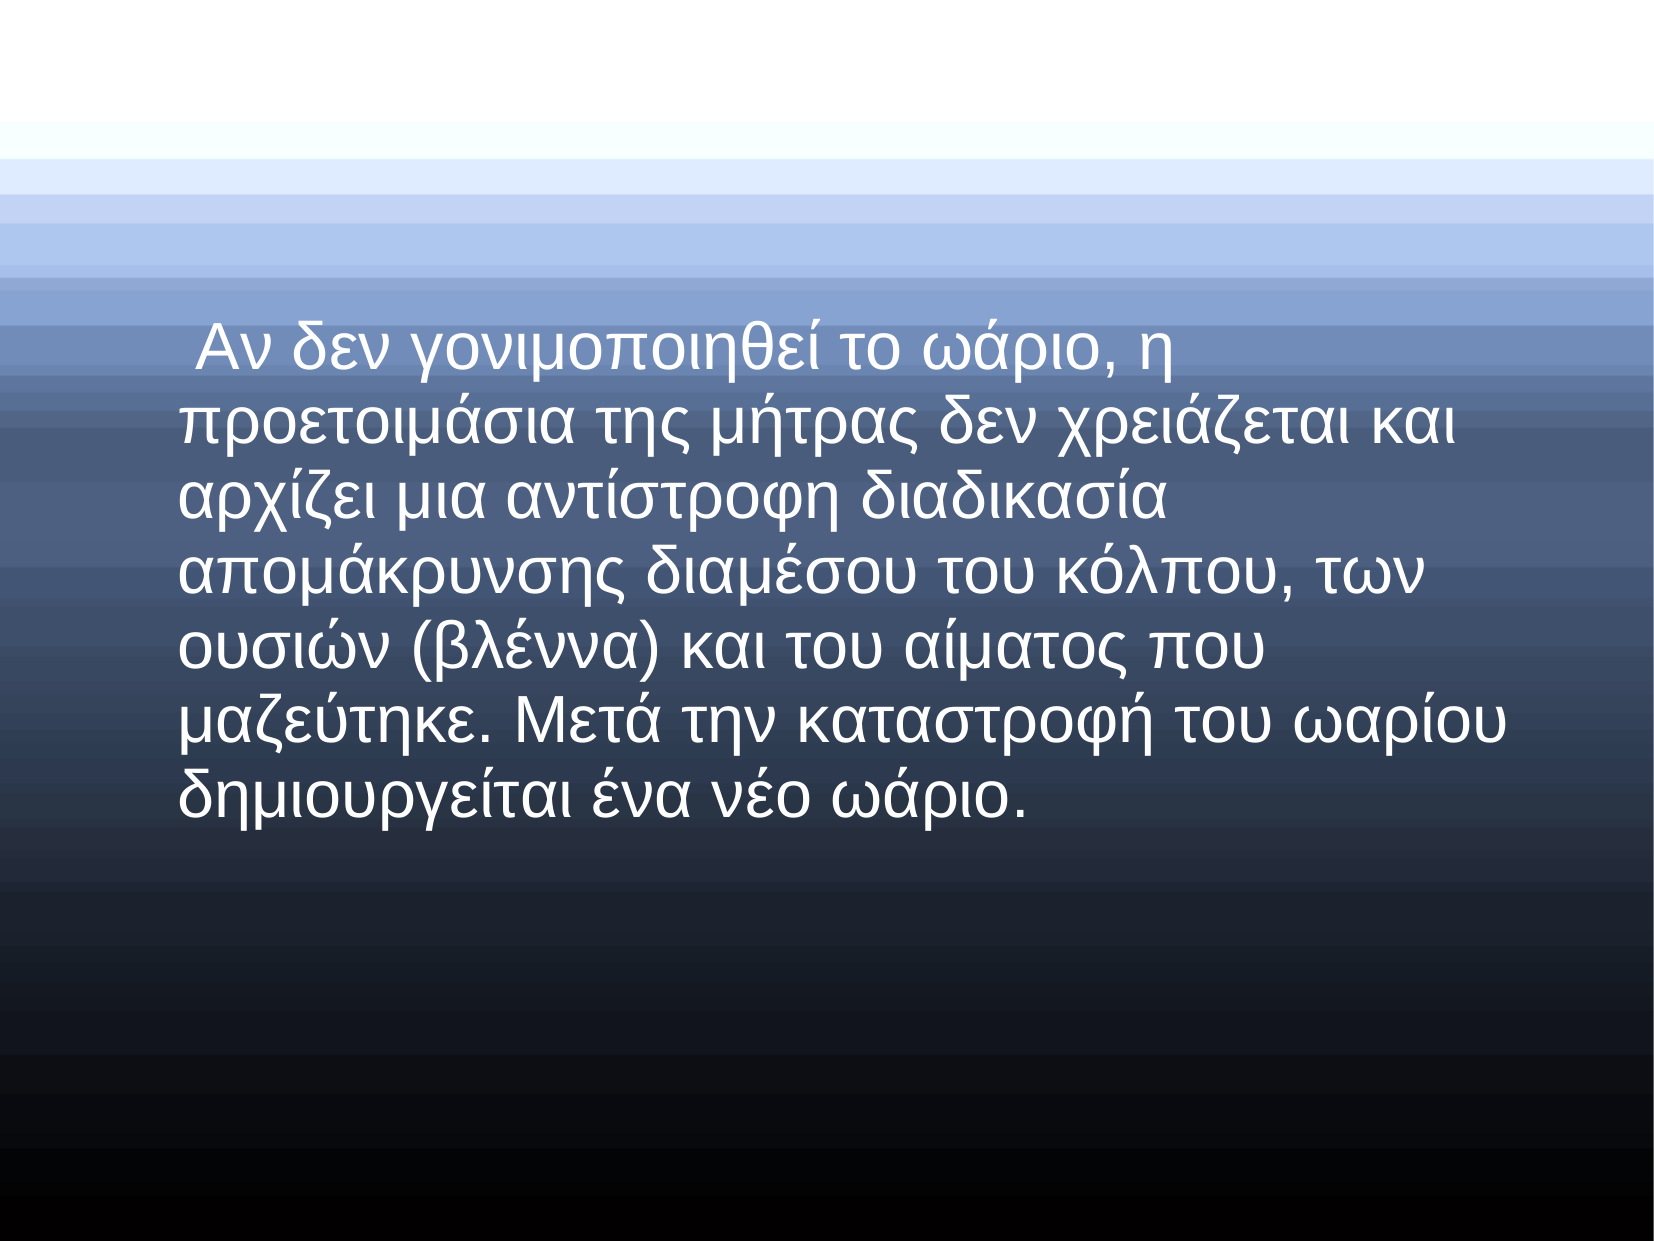

# Αν δεν γονιμοποιηθεί το ωάριο, η προετοιμάσια της μήτρας δεν χρειάζεται και αρχίζει μια αντίστροφη διαδικασία απομάκρυνσης διαμέσου του κόλπου, των ουσιών (βλέννα) και του αίματος που μαζεύτηκε. Μετά την καταστροφή του ωαρίου δημιουργείται ένα νέο ωάριο.